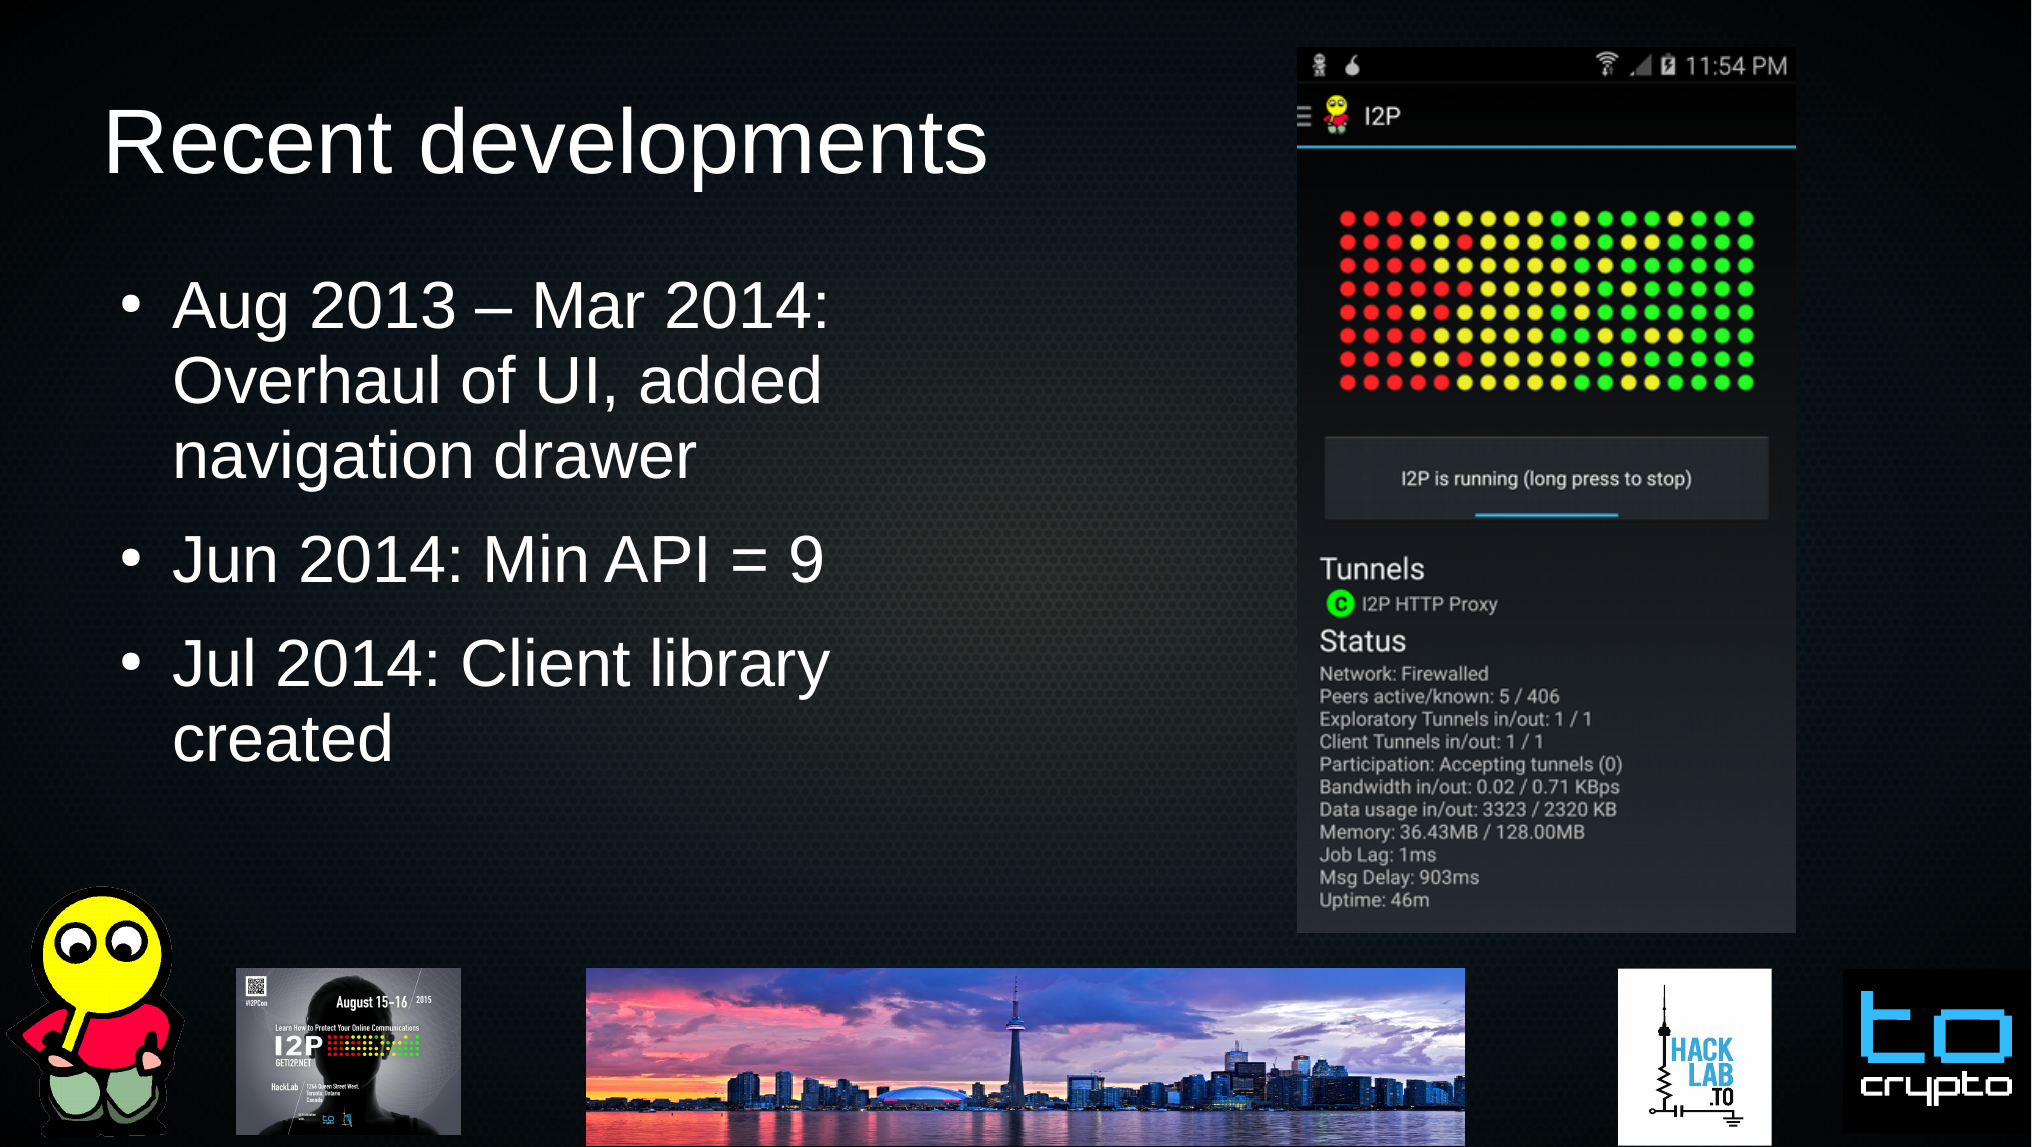

# Recent developments
Aug 2013 – Mar 2014: Overhaul of UI, added navigation drawer
Jun 2014: Min API = 9
Jul 2014: Client library created
5